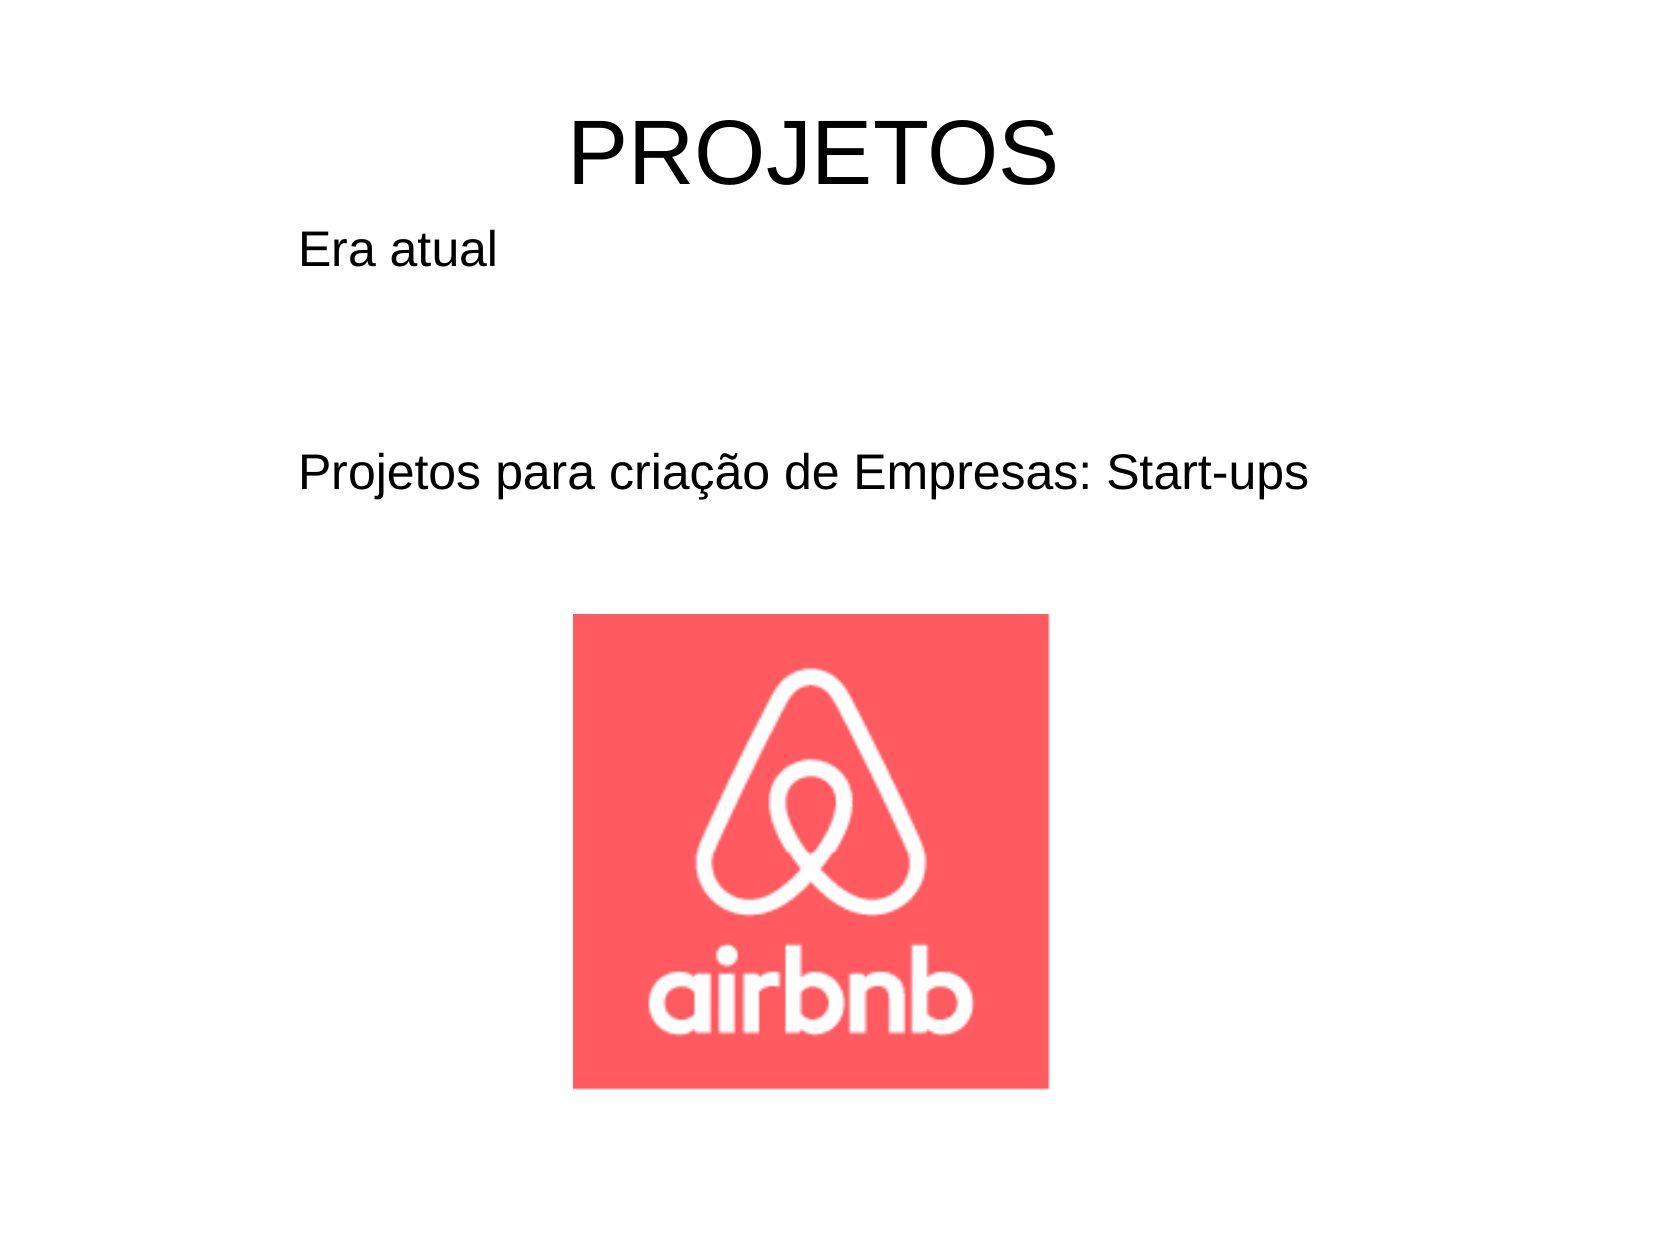

# PROJETOS
Era atual
Projetos para criação de Empresas: Start-ups